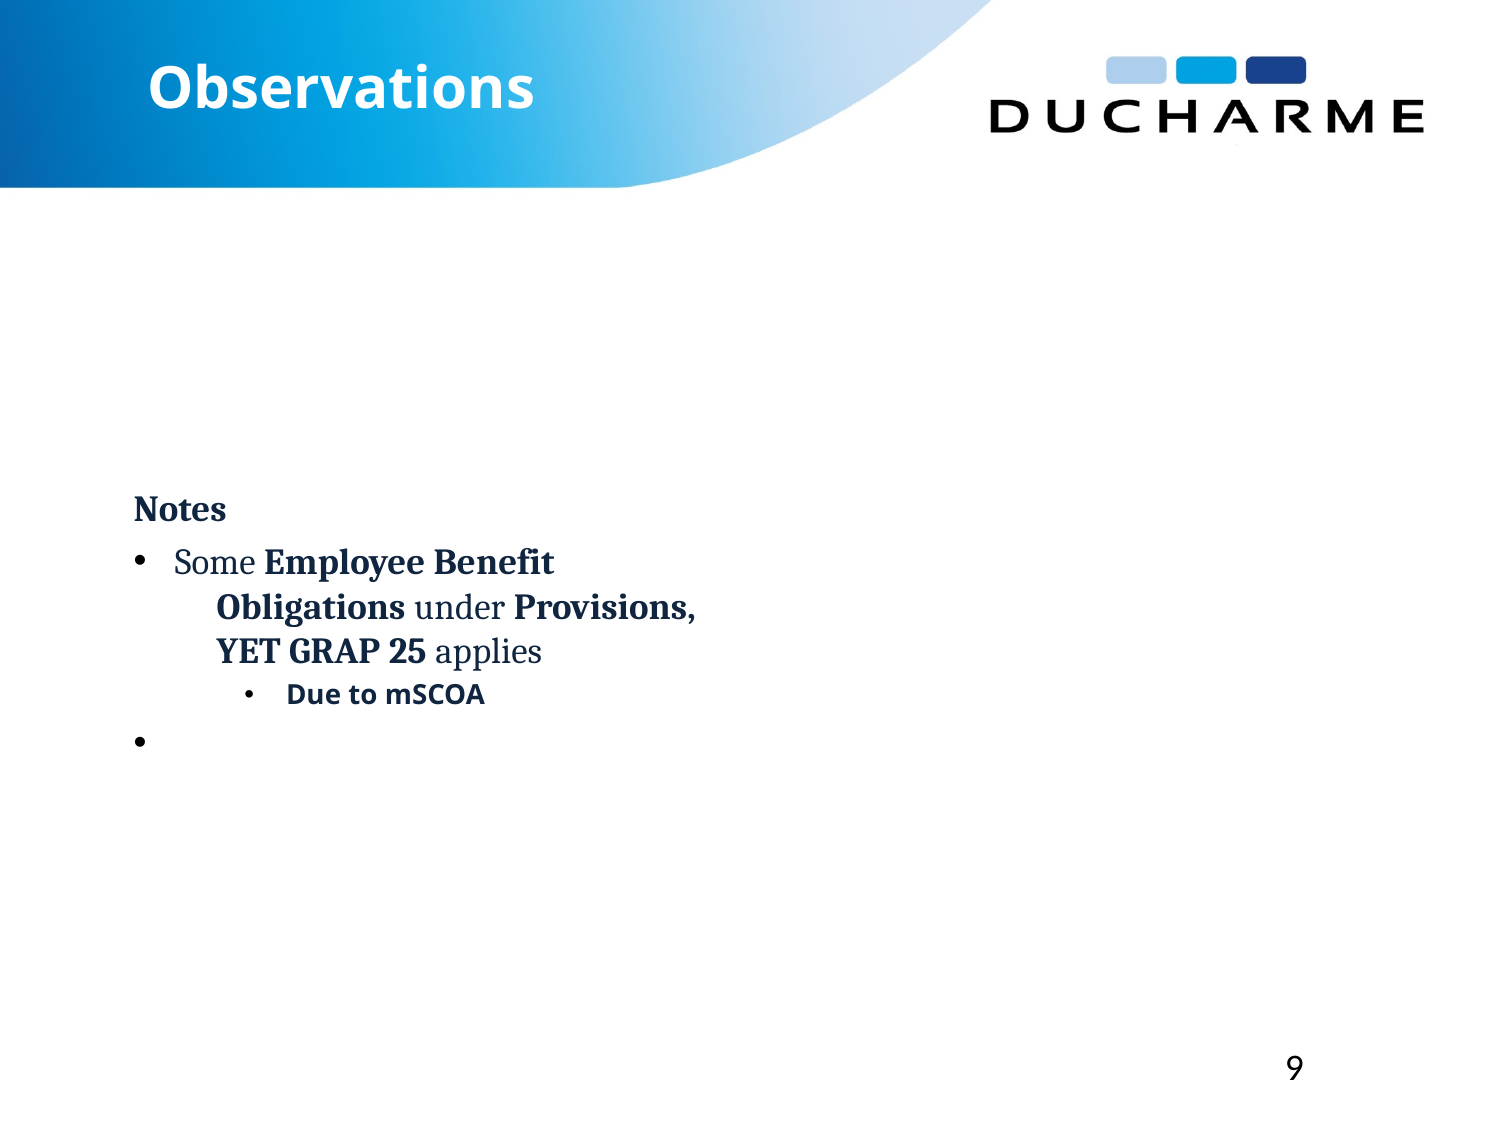

Observations
# Notes
Some Employee Benefit Obligations under Provisions, YET GRAP 25 applies
Due to mSCOA